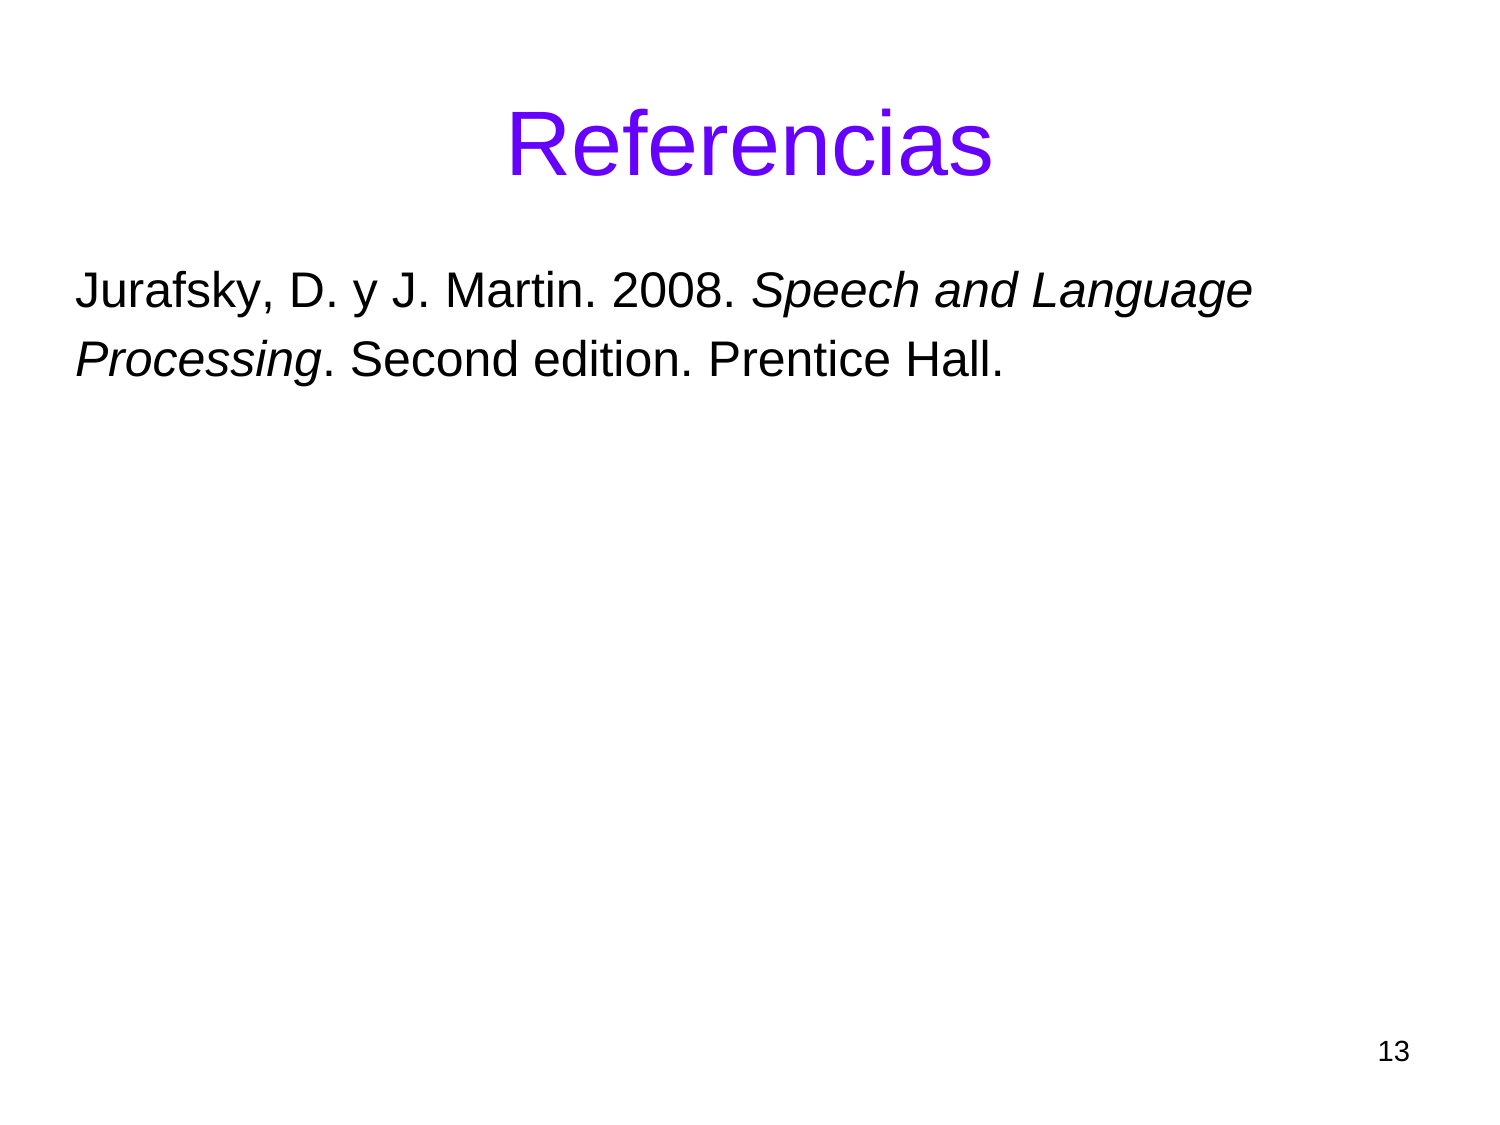

# Referencias
Jurafsky, D. y J. Martin. 2008. Speech and Language
Processing. Second edition. Prentice Hall.